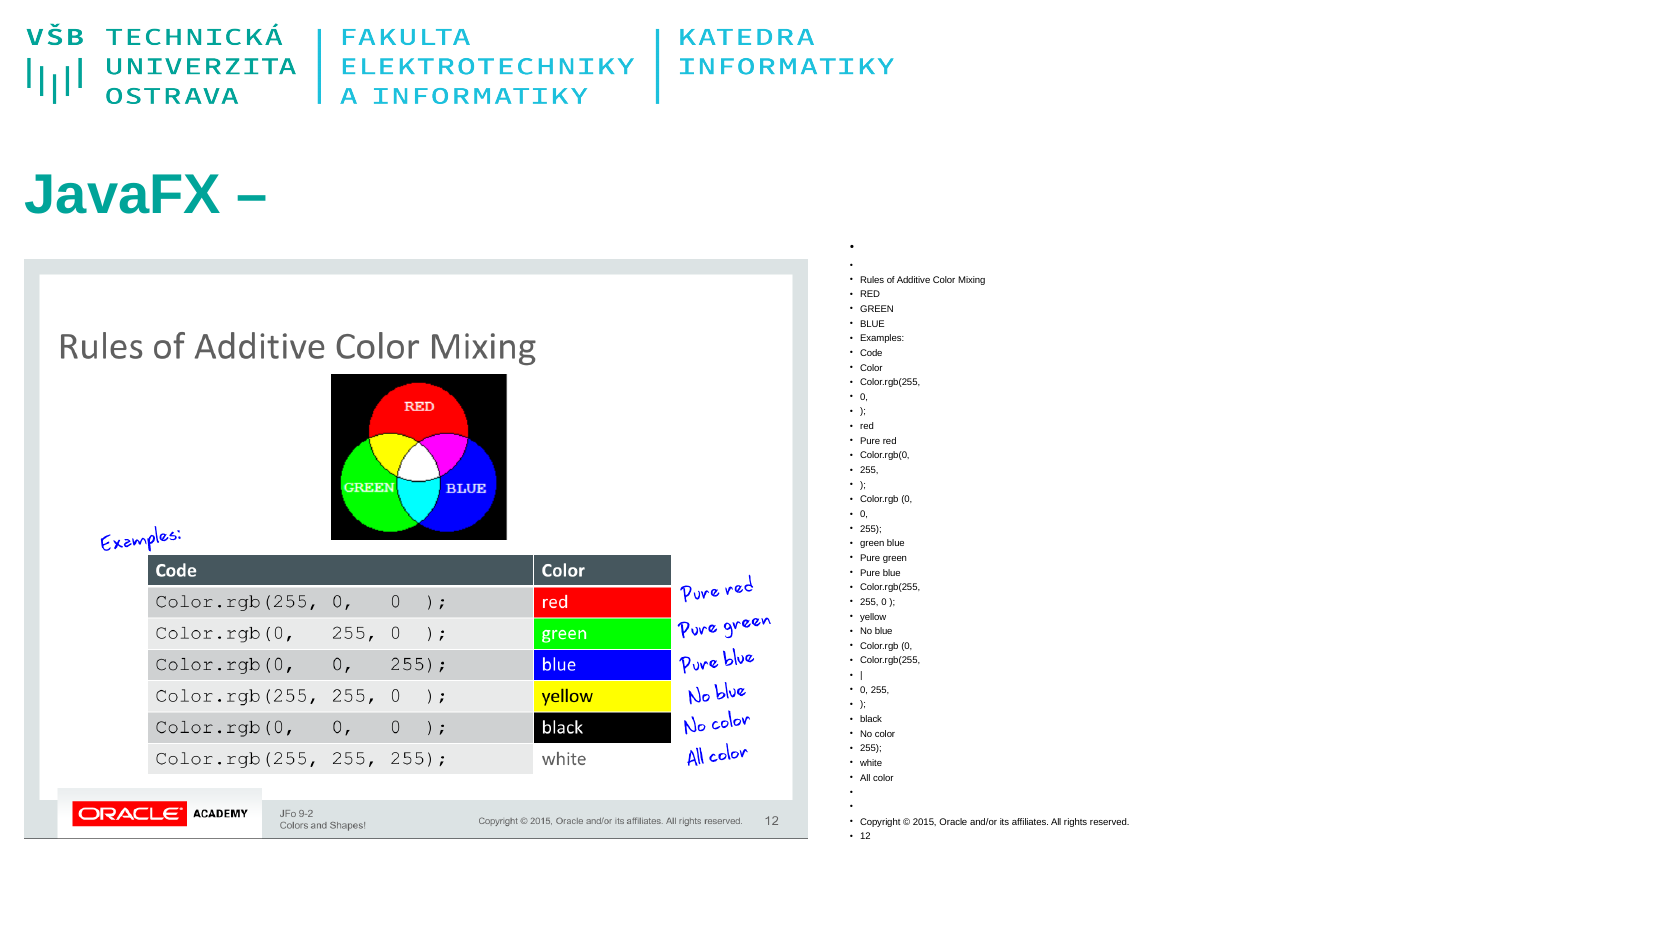

# JavaFX –
﻿
Rules of Additive Color Mixing
RED
GREEN
BLUE
Examples:
Code
Color
Color.rgb(255,
0,
);
red
Pure red
Color.rgb(0,
255,
);
Color.rgb (0,
0,
255);
green blue
Pure green
Pure blue
Color.rgb(255,
255, 0 );
yellow
No blue
Color.rgb (0,
Color.rgb(255,
|
0, 255,
);
black
No color
255);
white
All color
Copyright © 2015, Oracle and/or its affiliates. All rights reserved.
12